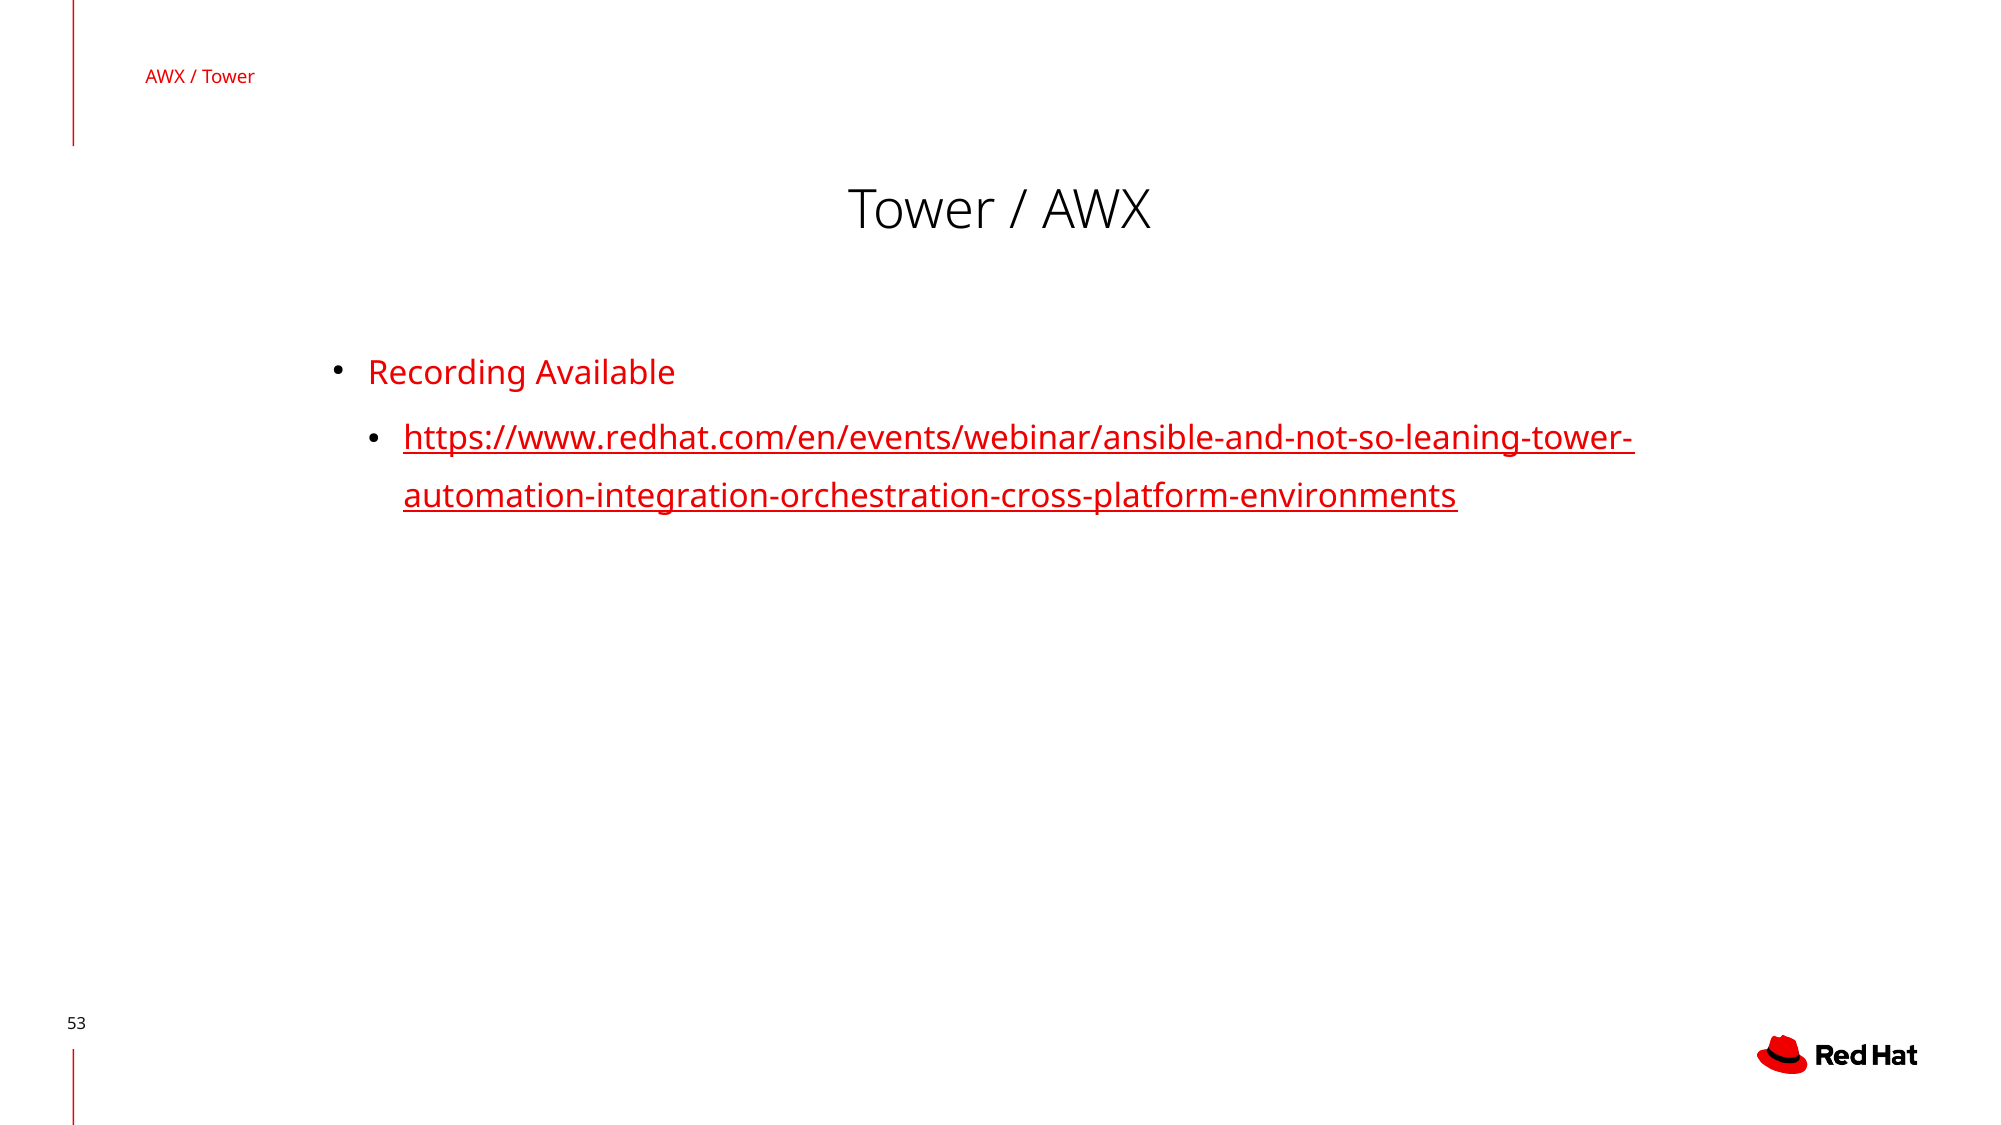

AWX / Tower
# Tower / AWX
Recording Available
https://www.redhat.com/en/events/webinar/ansible-and-not-so-leaning-tower-automation-integration-orchestration-cross-platform-environments
53